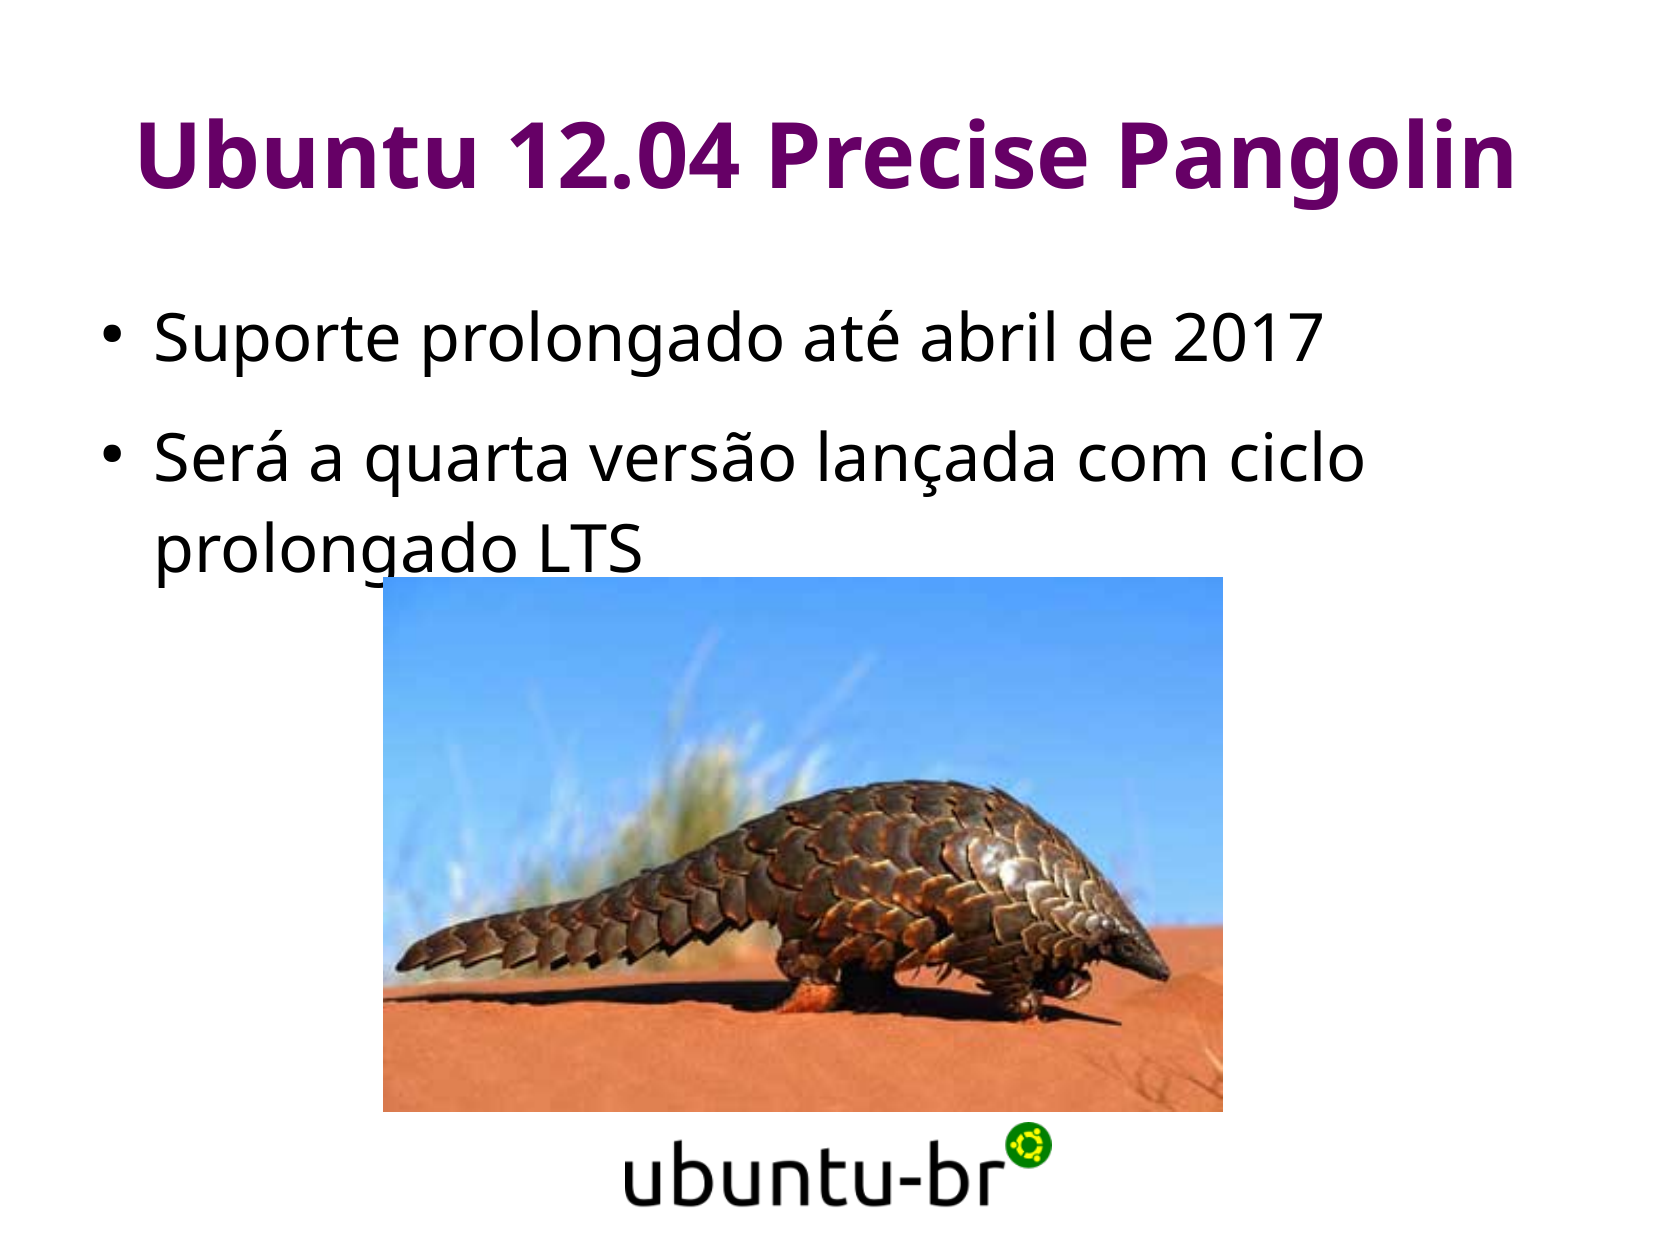

# Ubuntu 12.04 Precise Pangolin
Suporte prolongado até abril de 2017
Será a quarta versão lançada com ciclo prolongado LTS